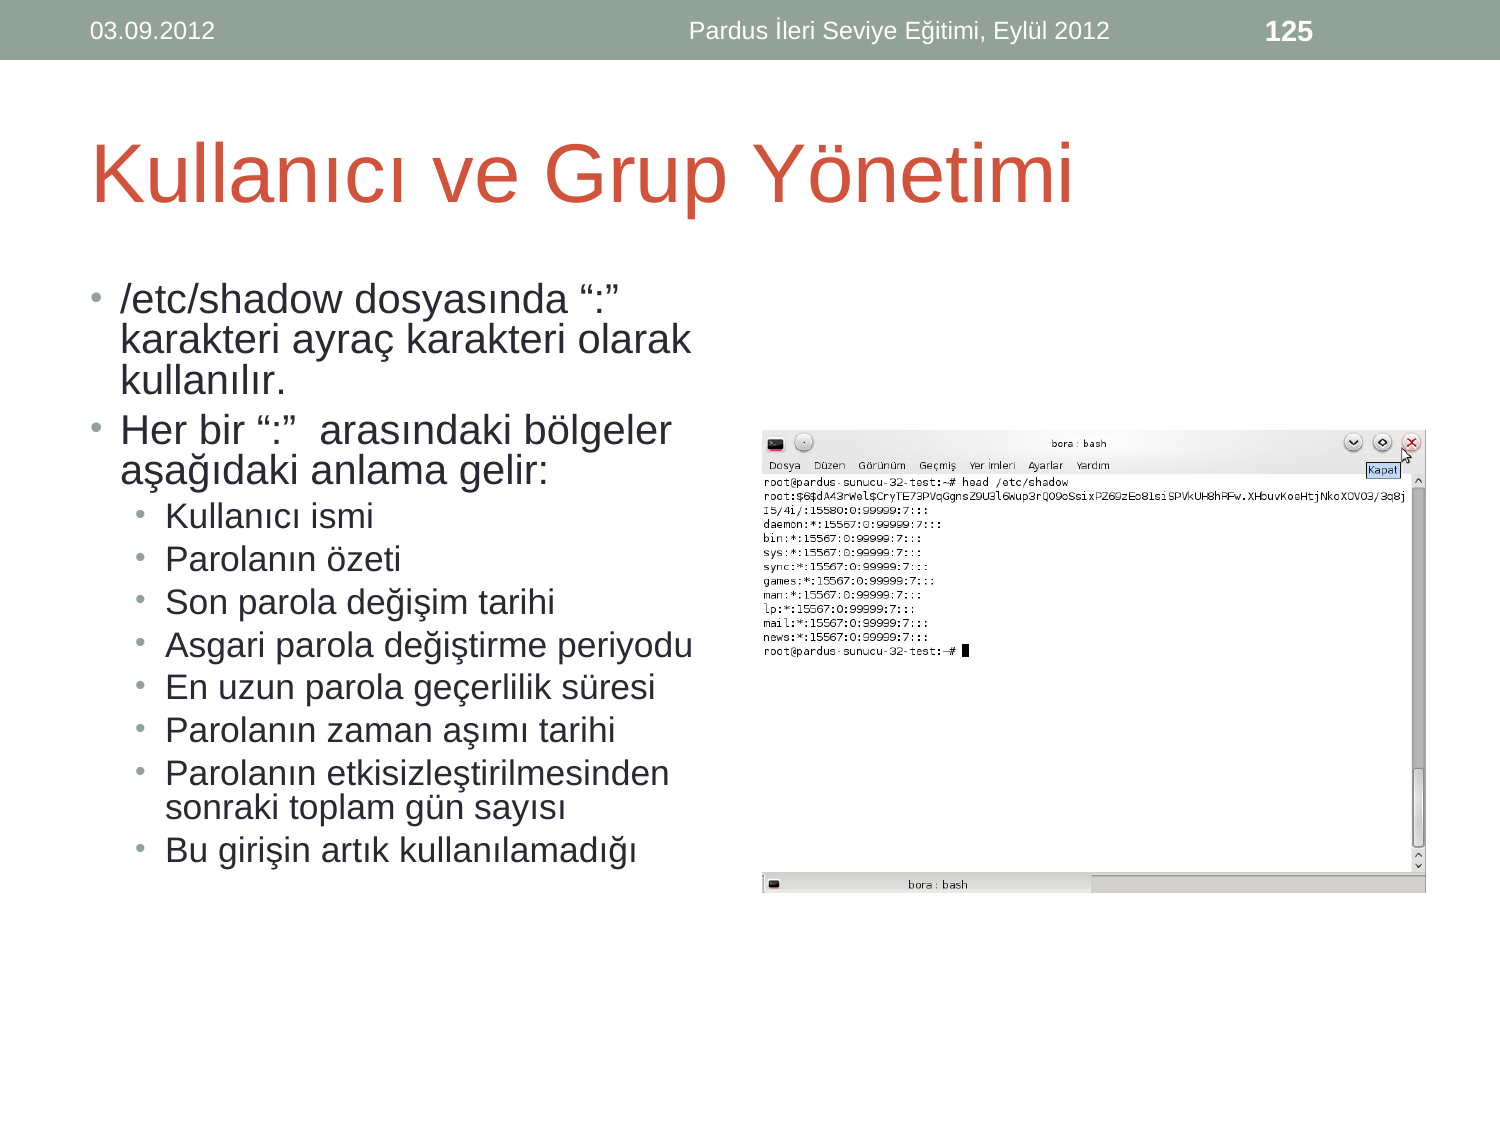

03.09.2012
Pardus İleri Seviye Eğitimi, Eylül 2012
# Kullanıcı ve Grup Yönetimi
/etc/shadow dosyasında “:” karakteri ayraç karakteri olarak kullanılır.
Her bir “:” arasındaki bölgeler aşağıdaki anlama gelir:
Kullanıcı ismi
Parolanın özeti
Son parola değişim tarihi
Asgari parola değiştirme periyodu
En uzun parola geçerlilik süresi
Parolanın zaman aşımı tarihi
Parolanın etkisizleştirilmesinden sonraki toplam gün sayısı
Bu girişin artık kullanılamadığı